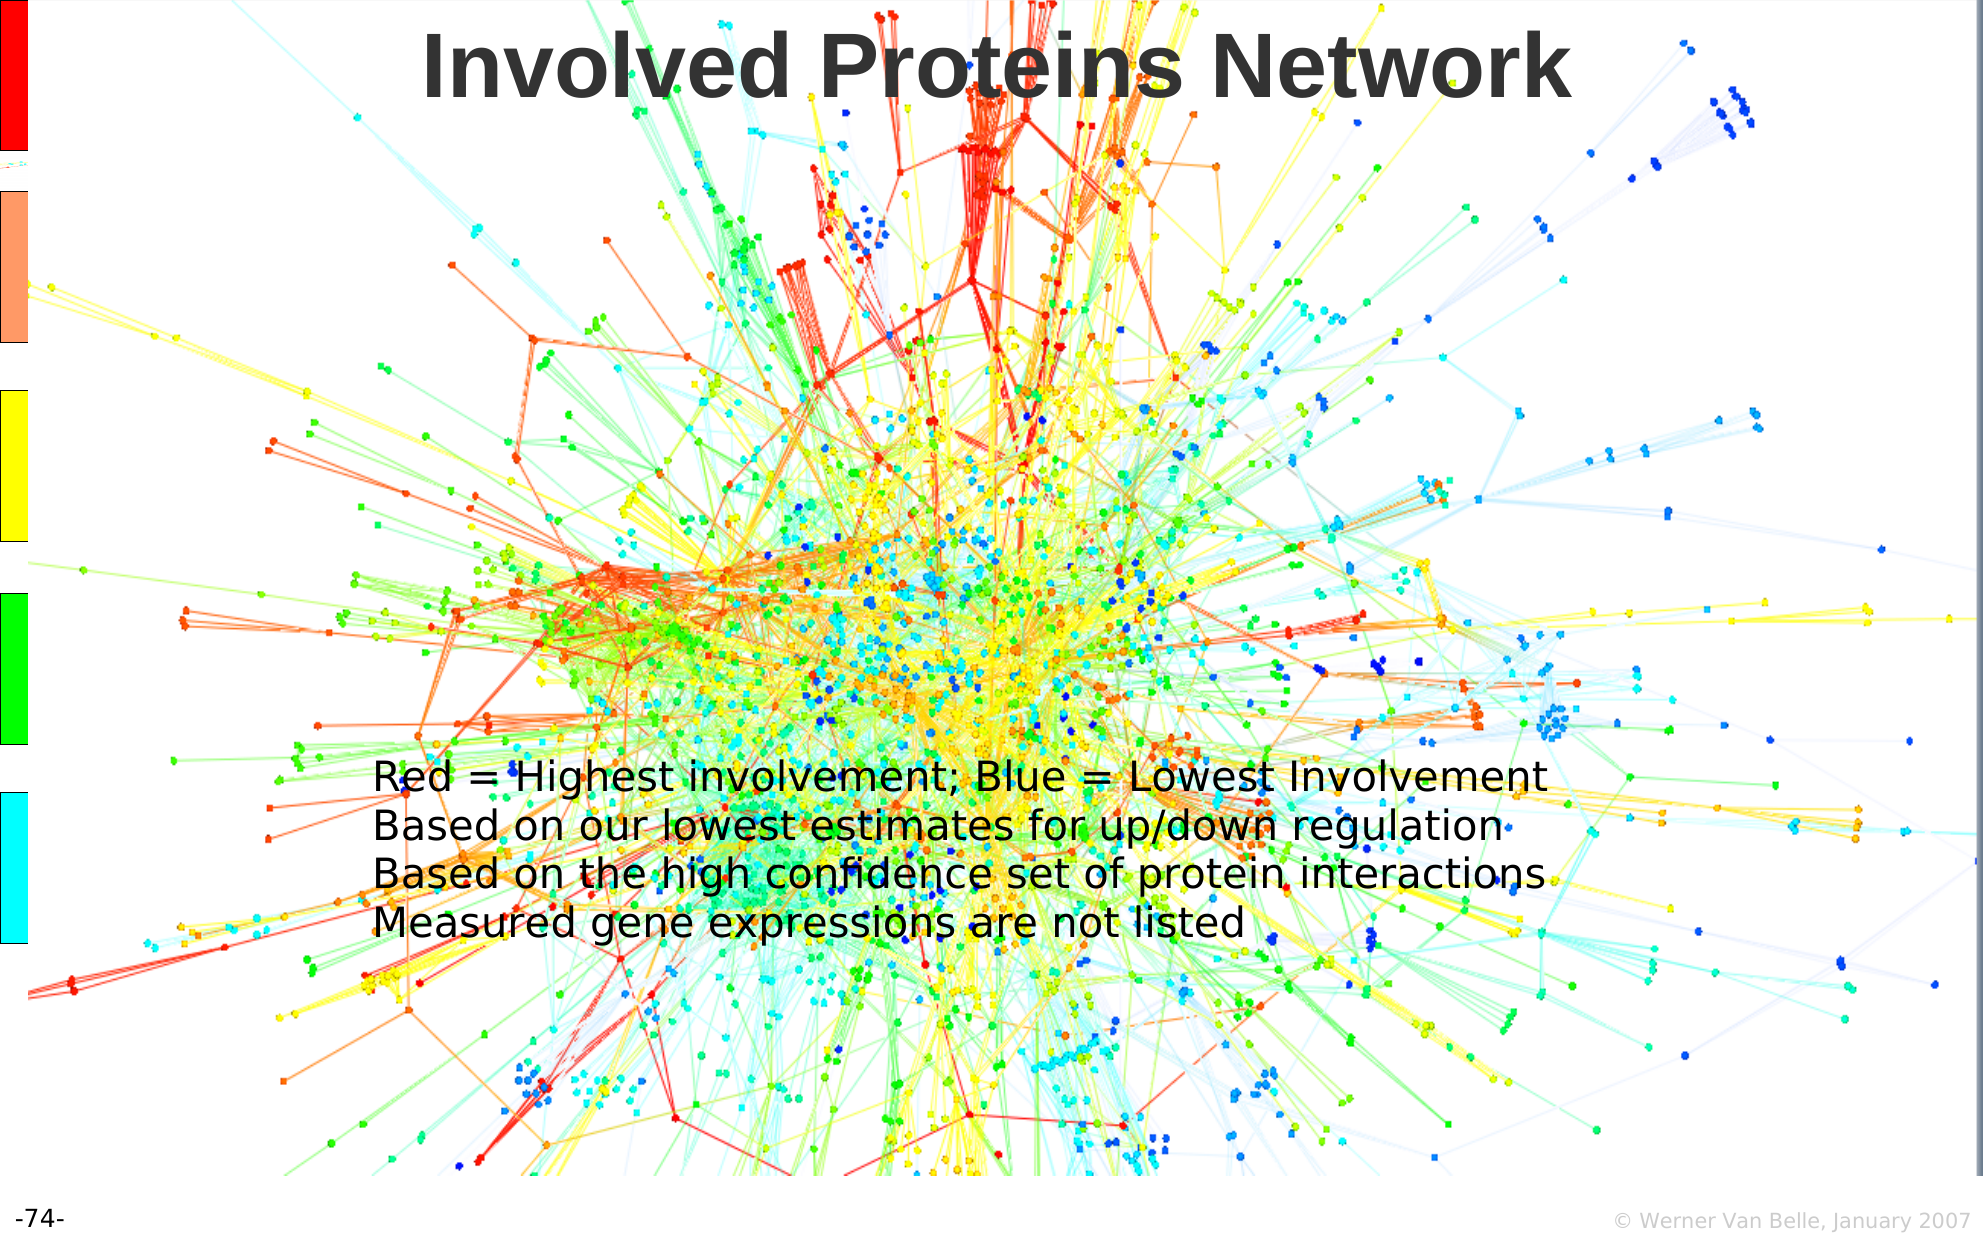

# Involved Proteins Network
Red = Highest involvement; Blue = Lowest Involvement
Based on our lowest estimates for up/down regulation
Based on the high confidence set of protein interactions
Measured gene expressions are not listed